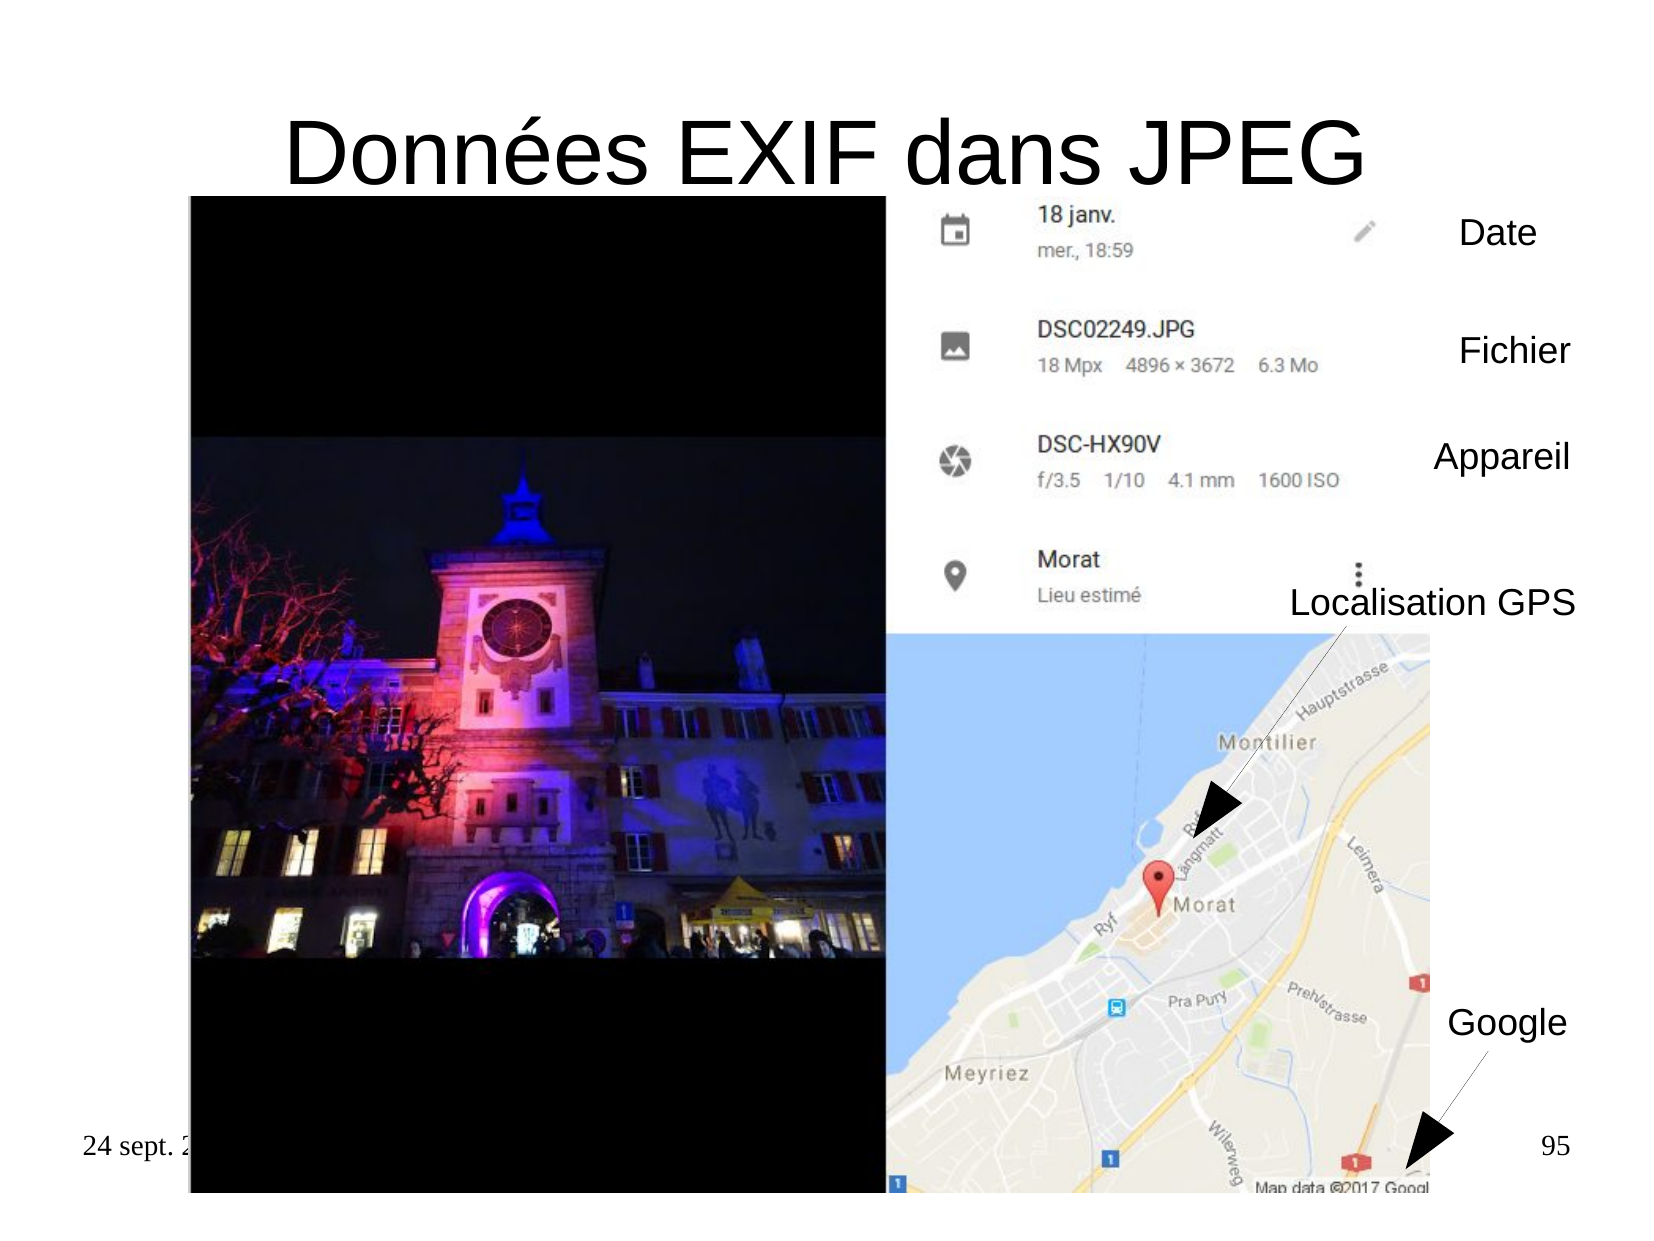

# Données EXIF dans JPEG
Date
Fichier
Appareil
Localisation GPS
Google
J.-C. Martin
95